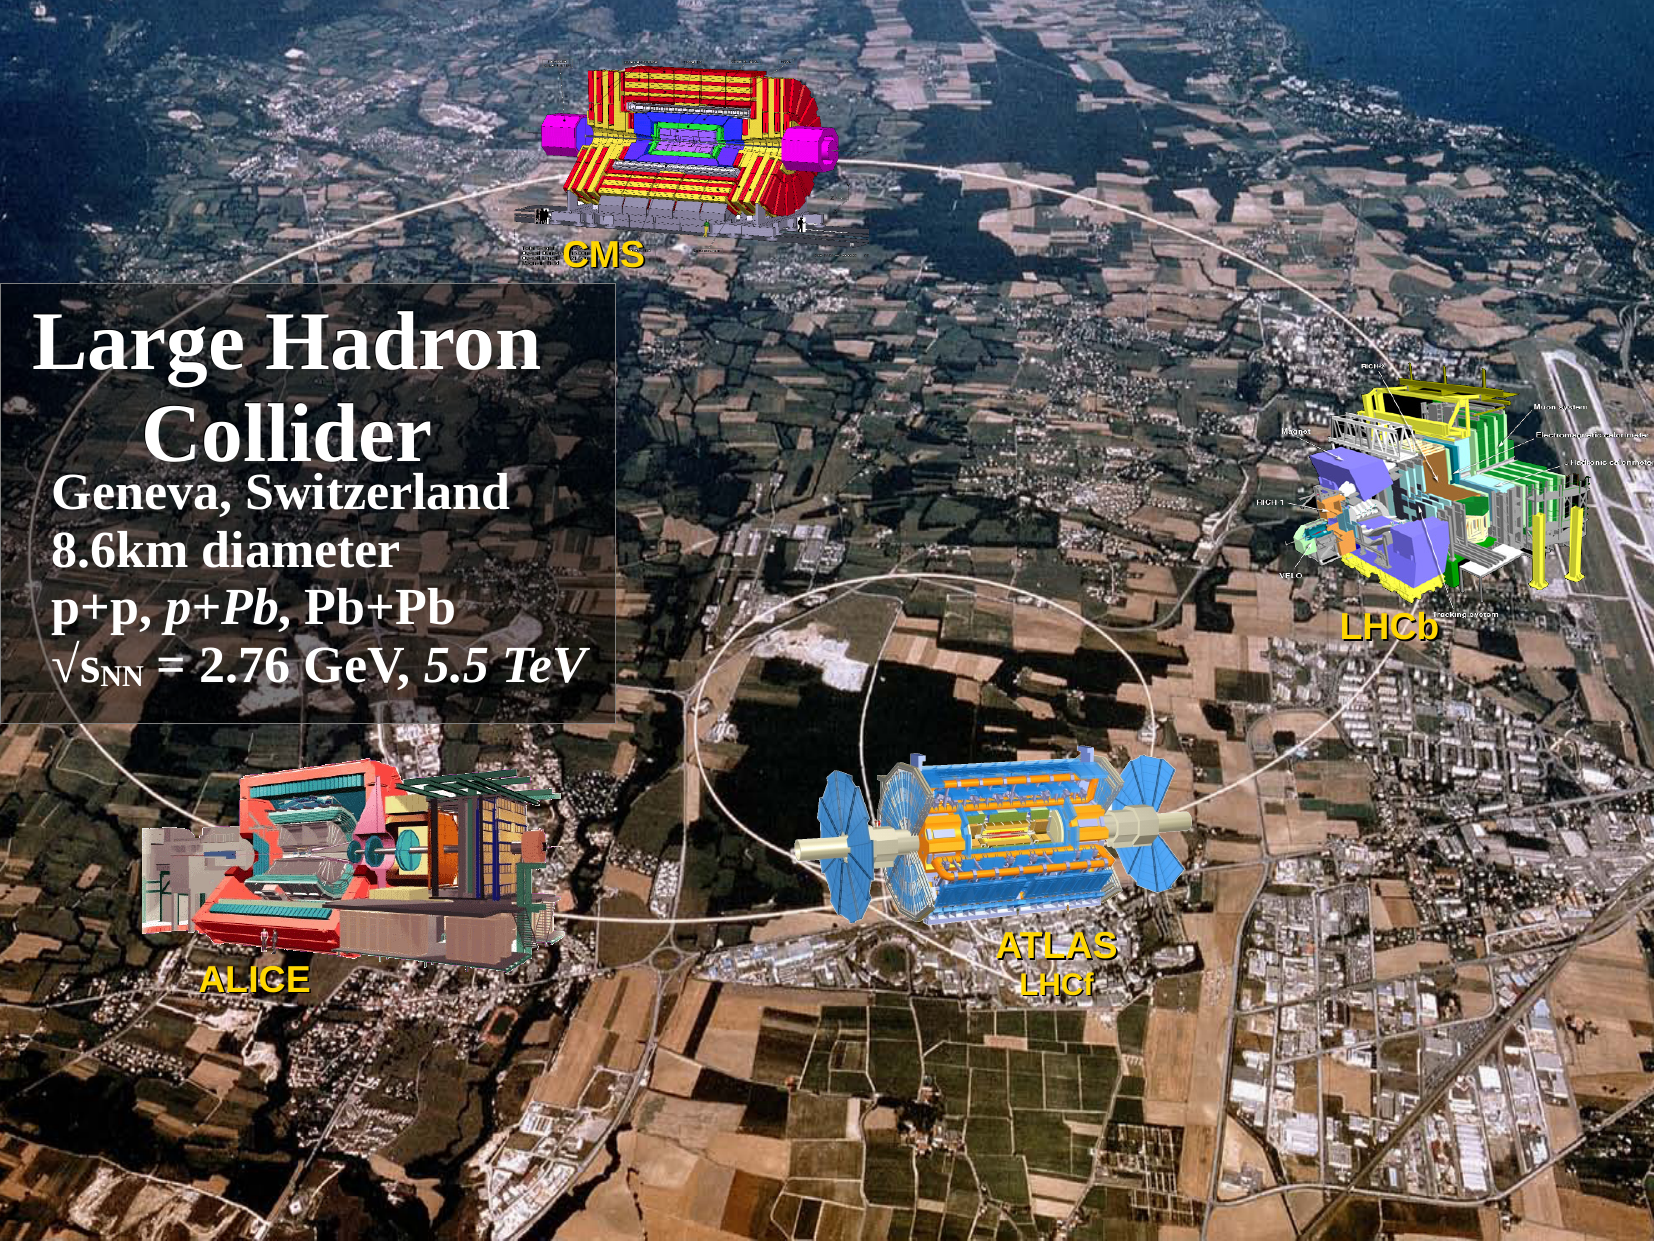

CMS
Large Hadron Collider
Geneva, Switzerland
8.6km diameter
p+p, p+Pb, Pb+Pb
√sNN = 2.76 GeV, 5.5 TeV
LHCb
ATLAS
LHCf
ALICE